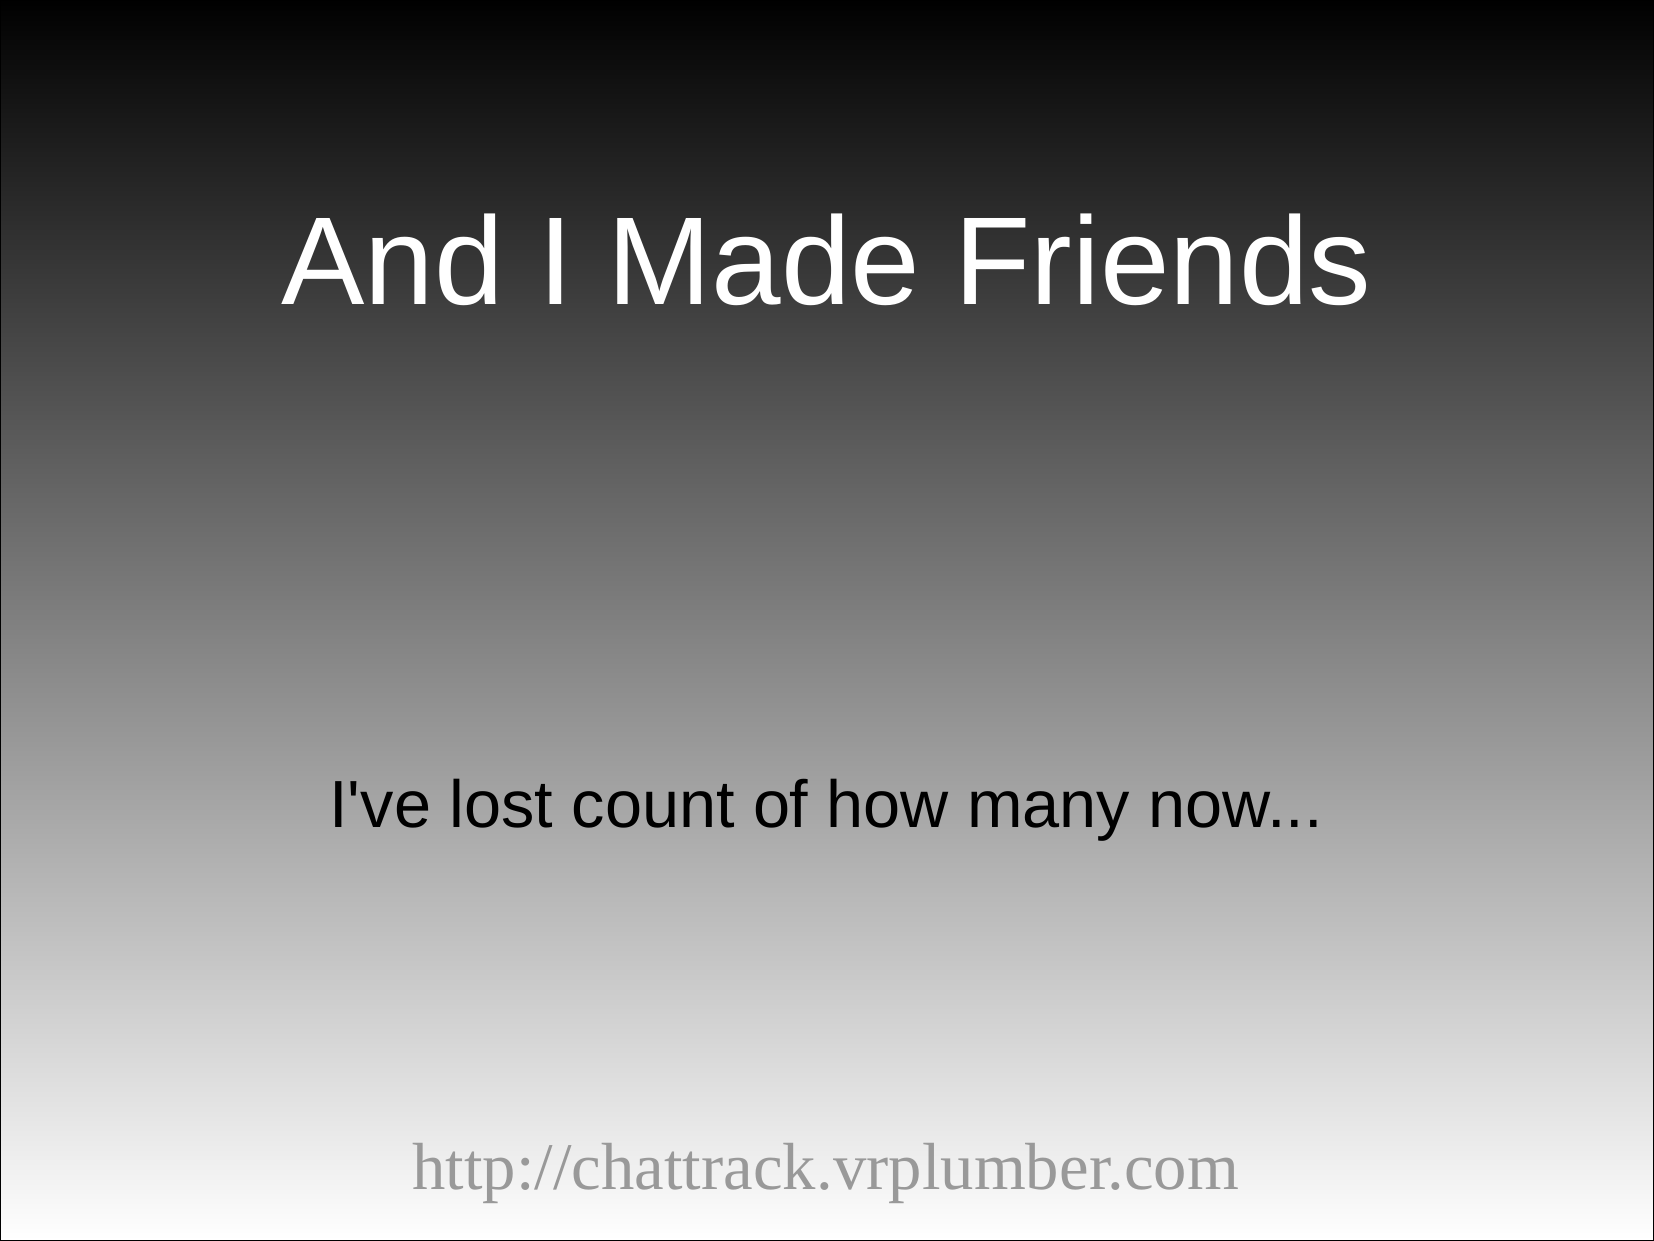

# And I Made Friends
I've lost count of how many now...
http://chattrack.vrplumber.com
5